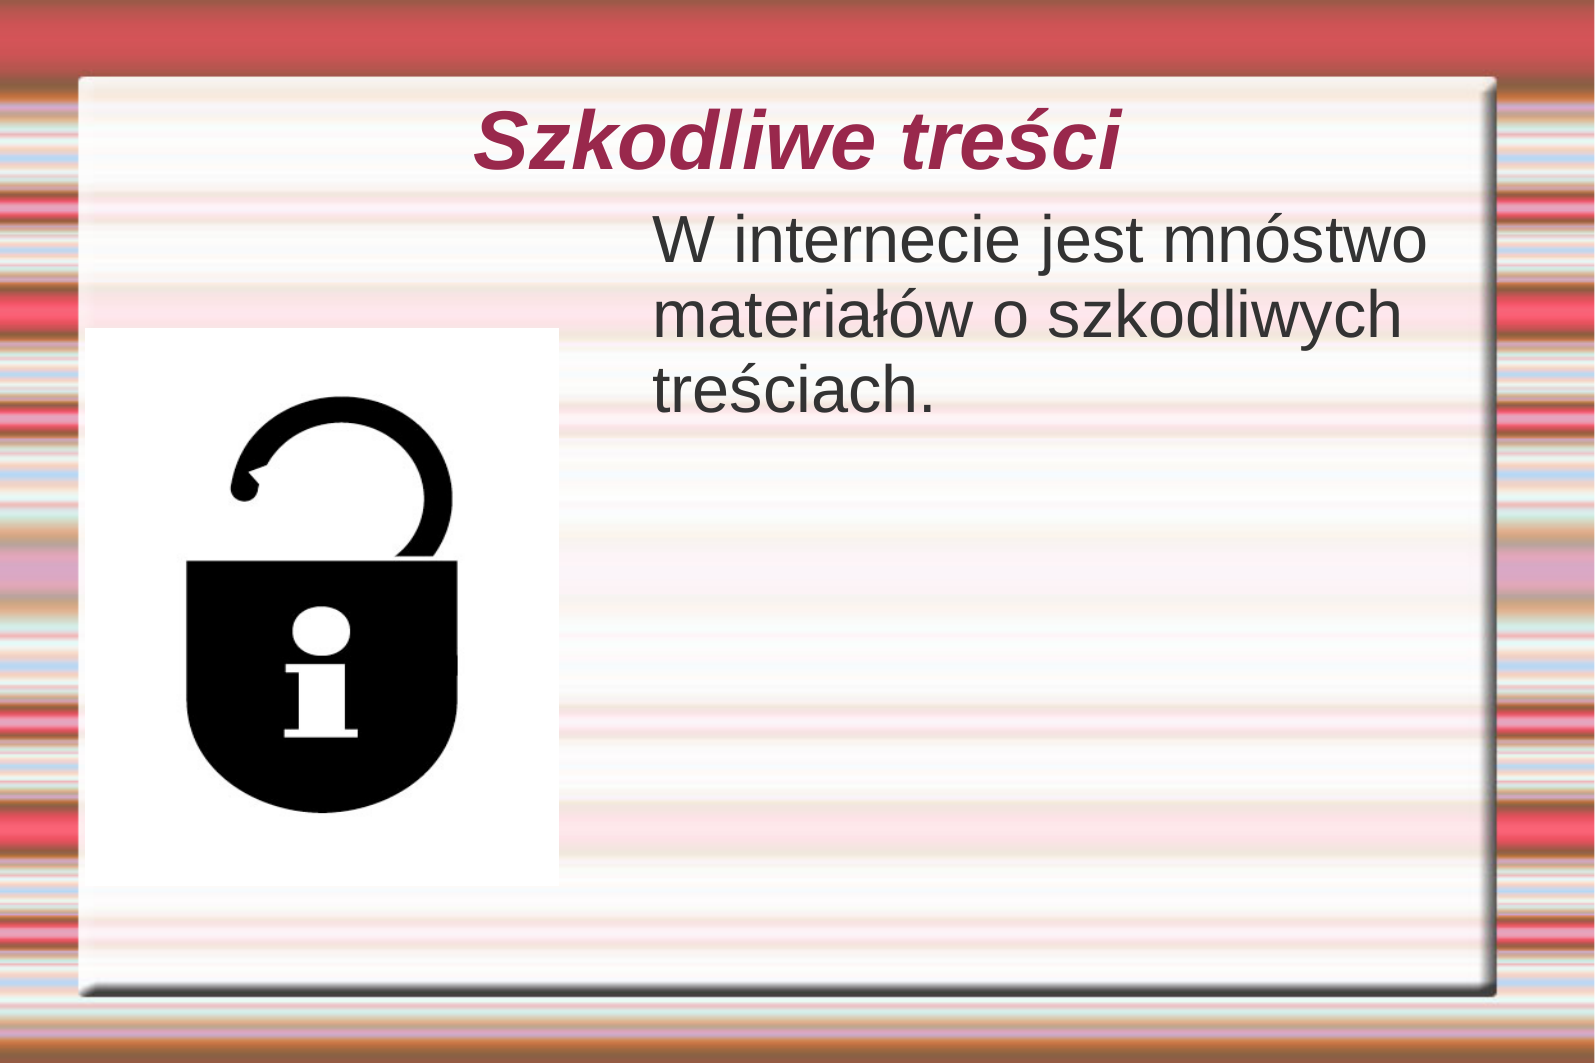

# Szkodliwe treści
W internecie jest mnóstwo materiałów o szkodliwych treściach.